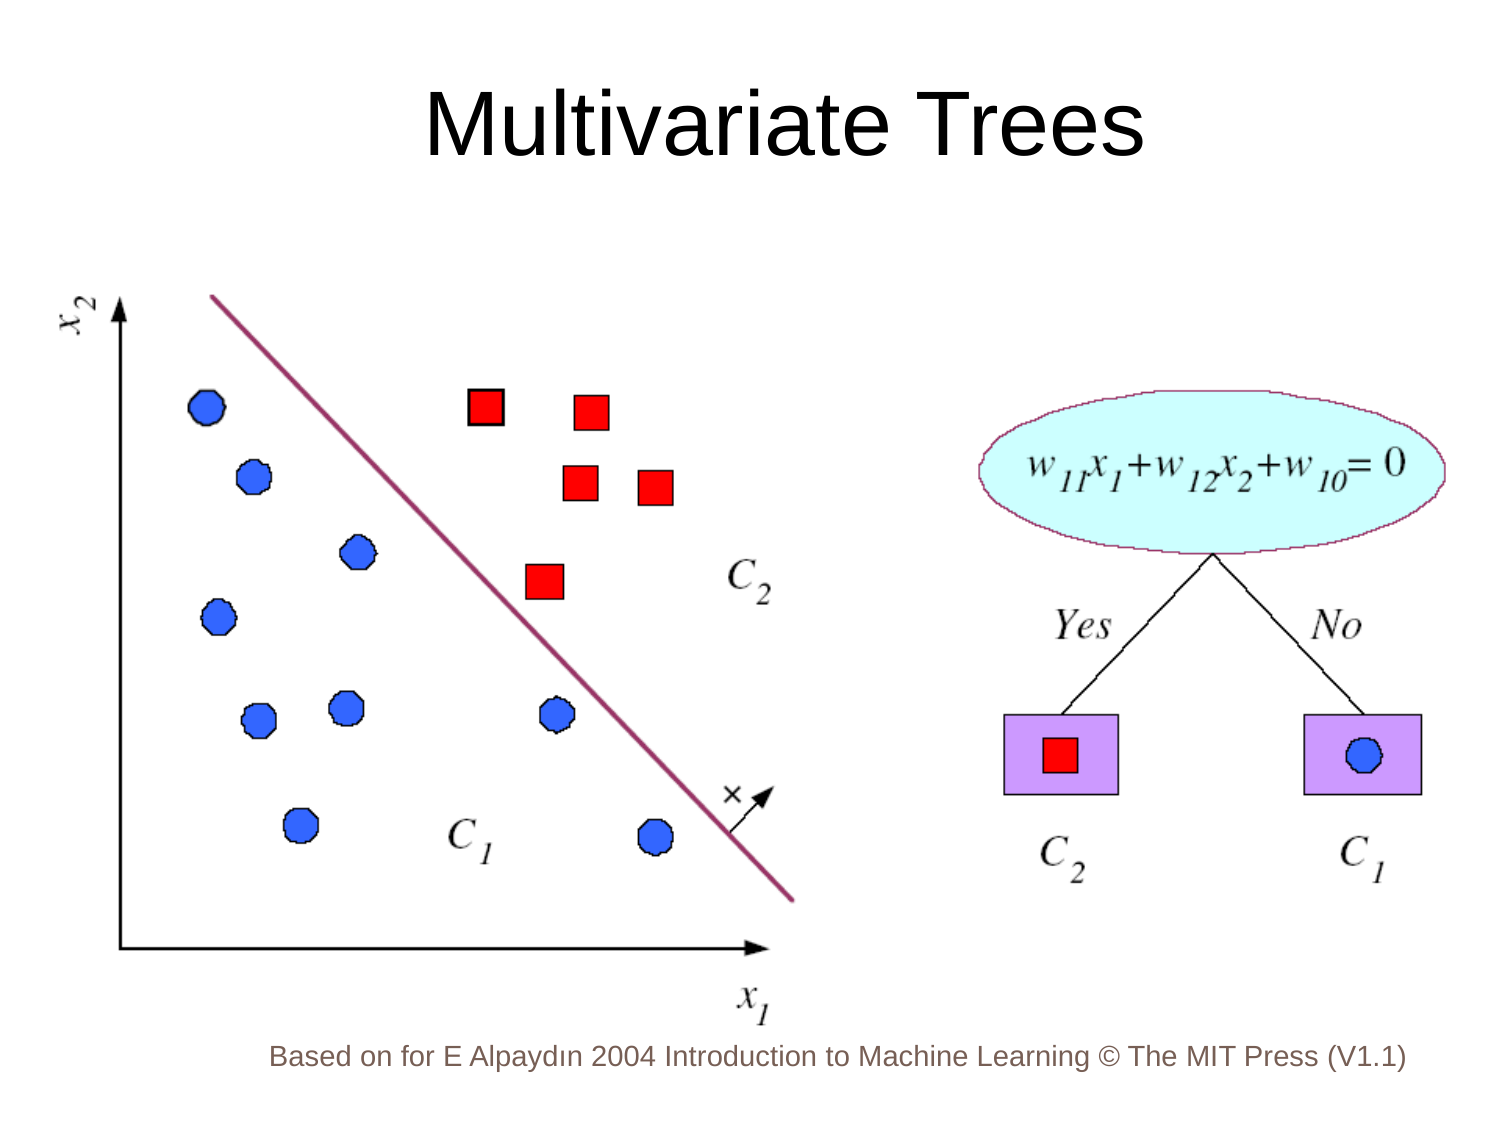

# Multivariate Trees
Based on for E Alpaydın 2004 Introduction to Machine Learning © The MIT Press (V1.1)